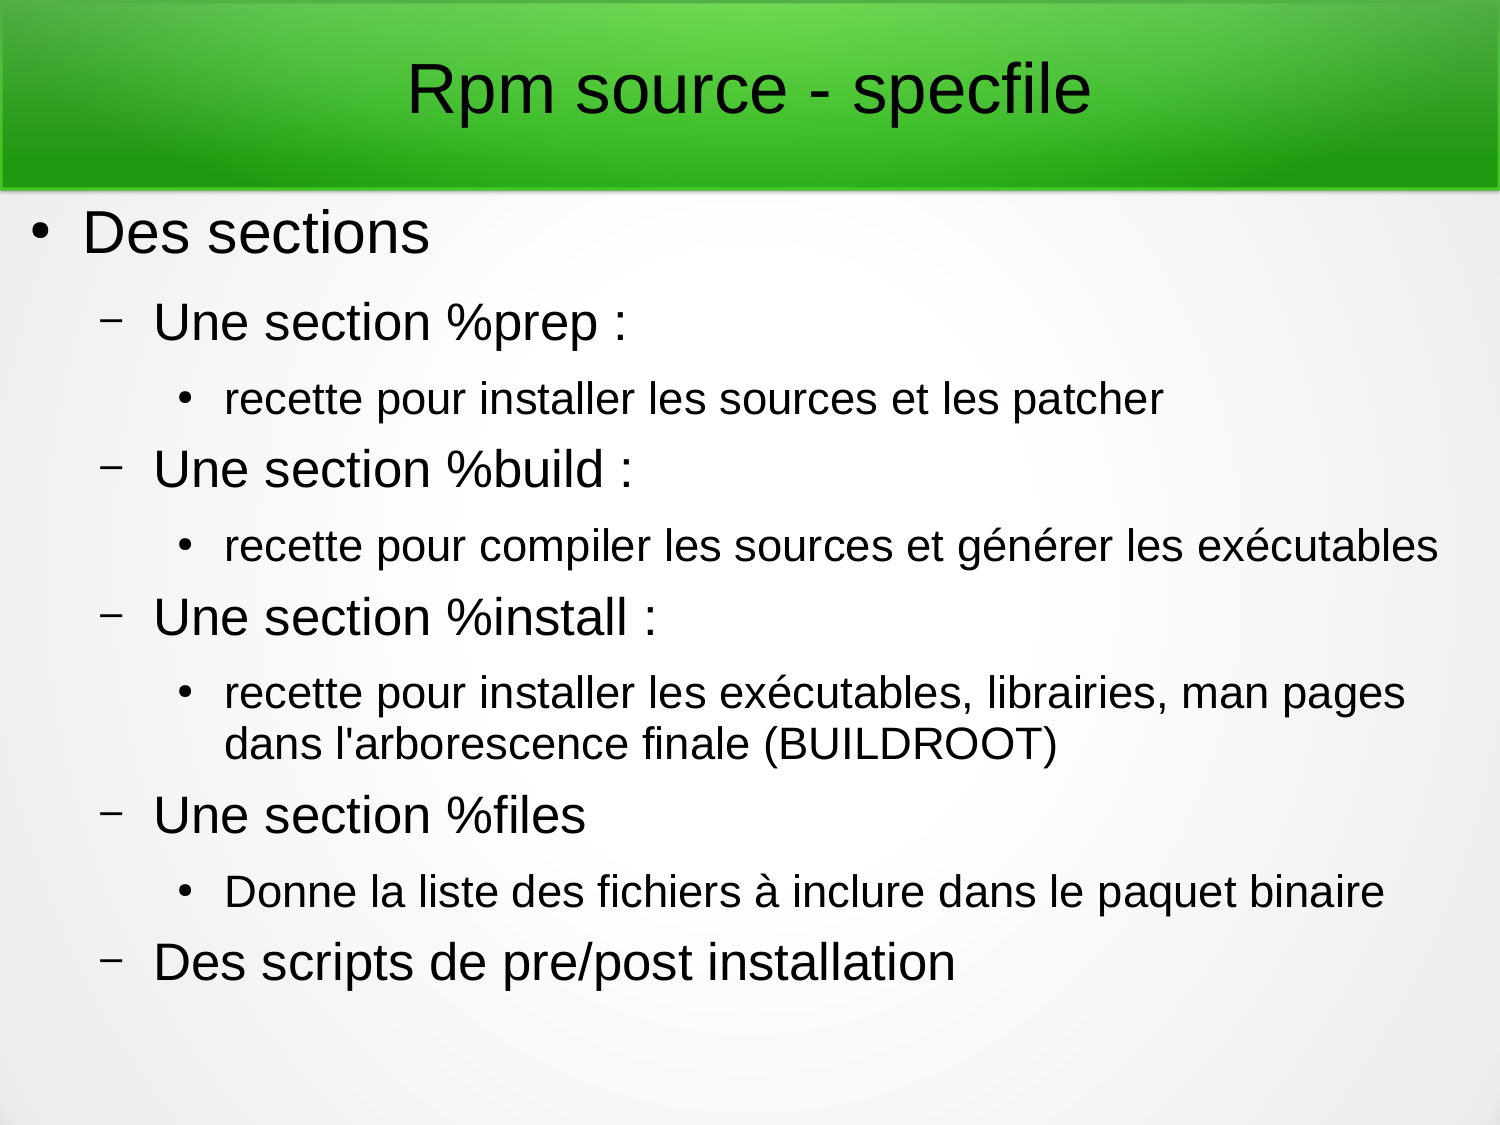

# Rpm source - specfile
Des sections
Une section %prep :
recette pour installer les sources et les patcher
Une section %build :
recette pour compiler les sources et générer les exécutables
Une section %install :
recette pour installer les exécutables, librairies, man pages dans l'arborescence finale (BUILDROOT)
Une section %files
Donne la liste des fichiers à inclure dans le paquet binaire
Des scripts de pre/post installation